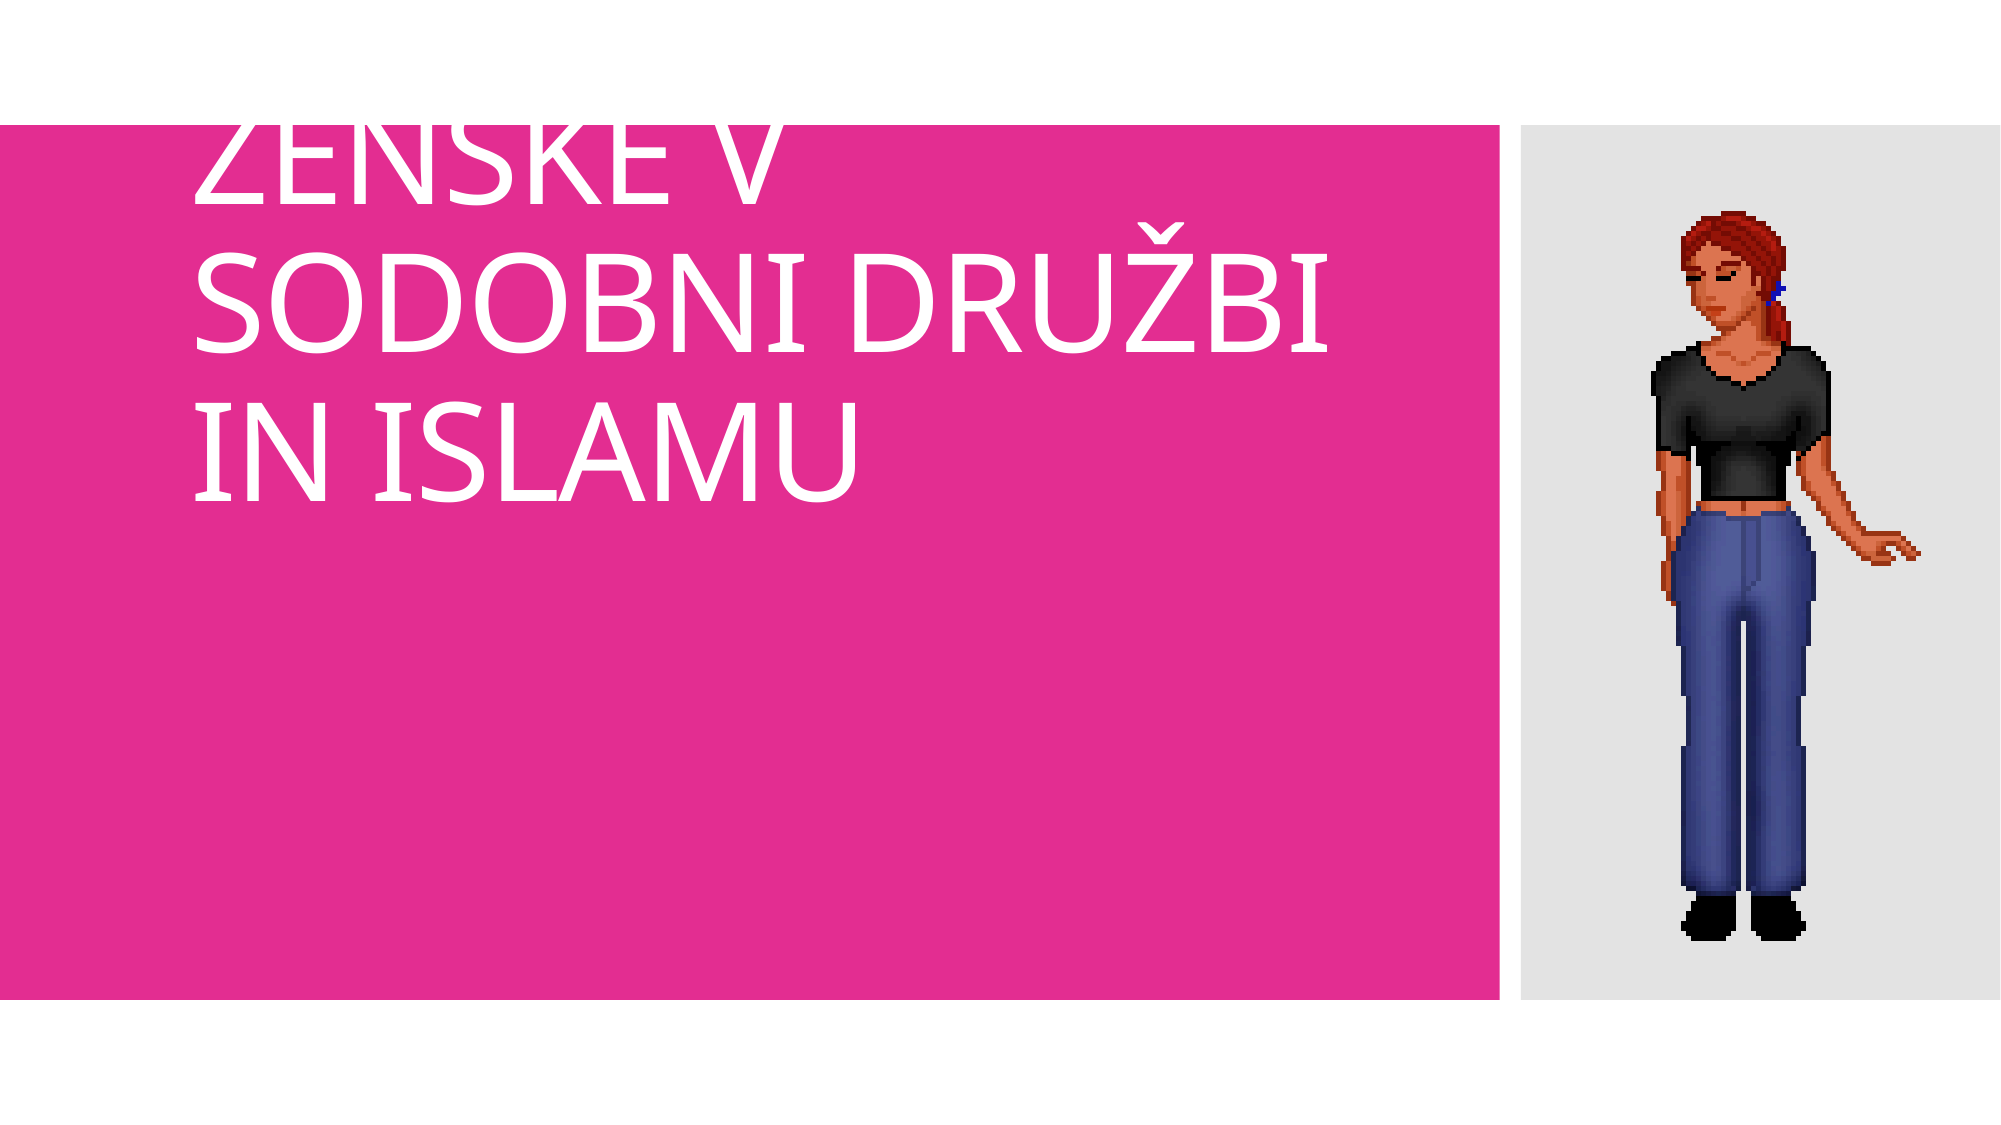

# ŽENSKE V SODOBNI DRUŽBI IN ISLAMU